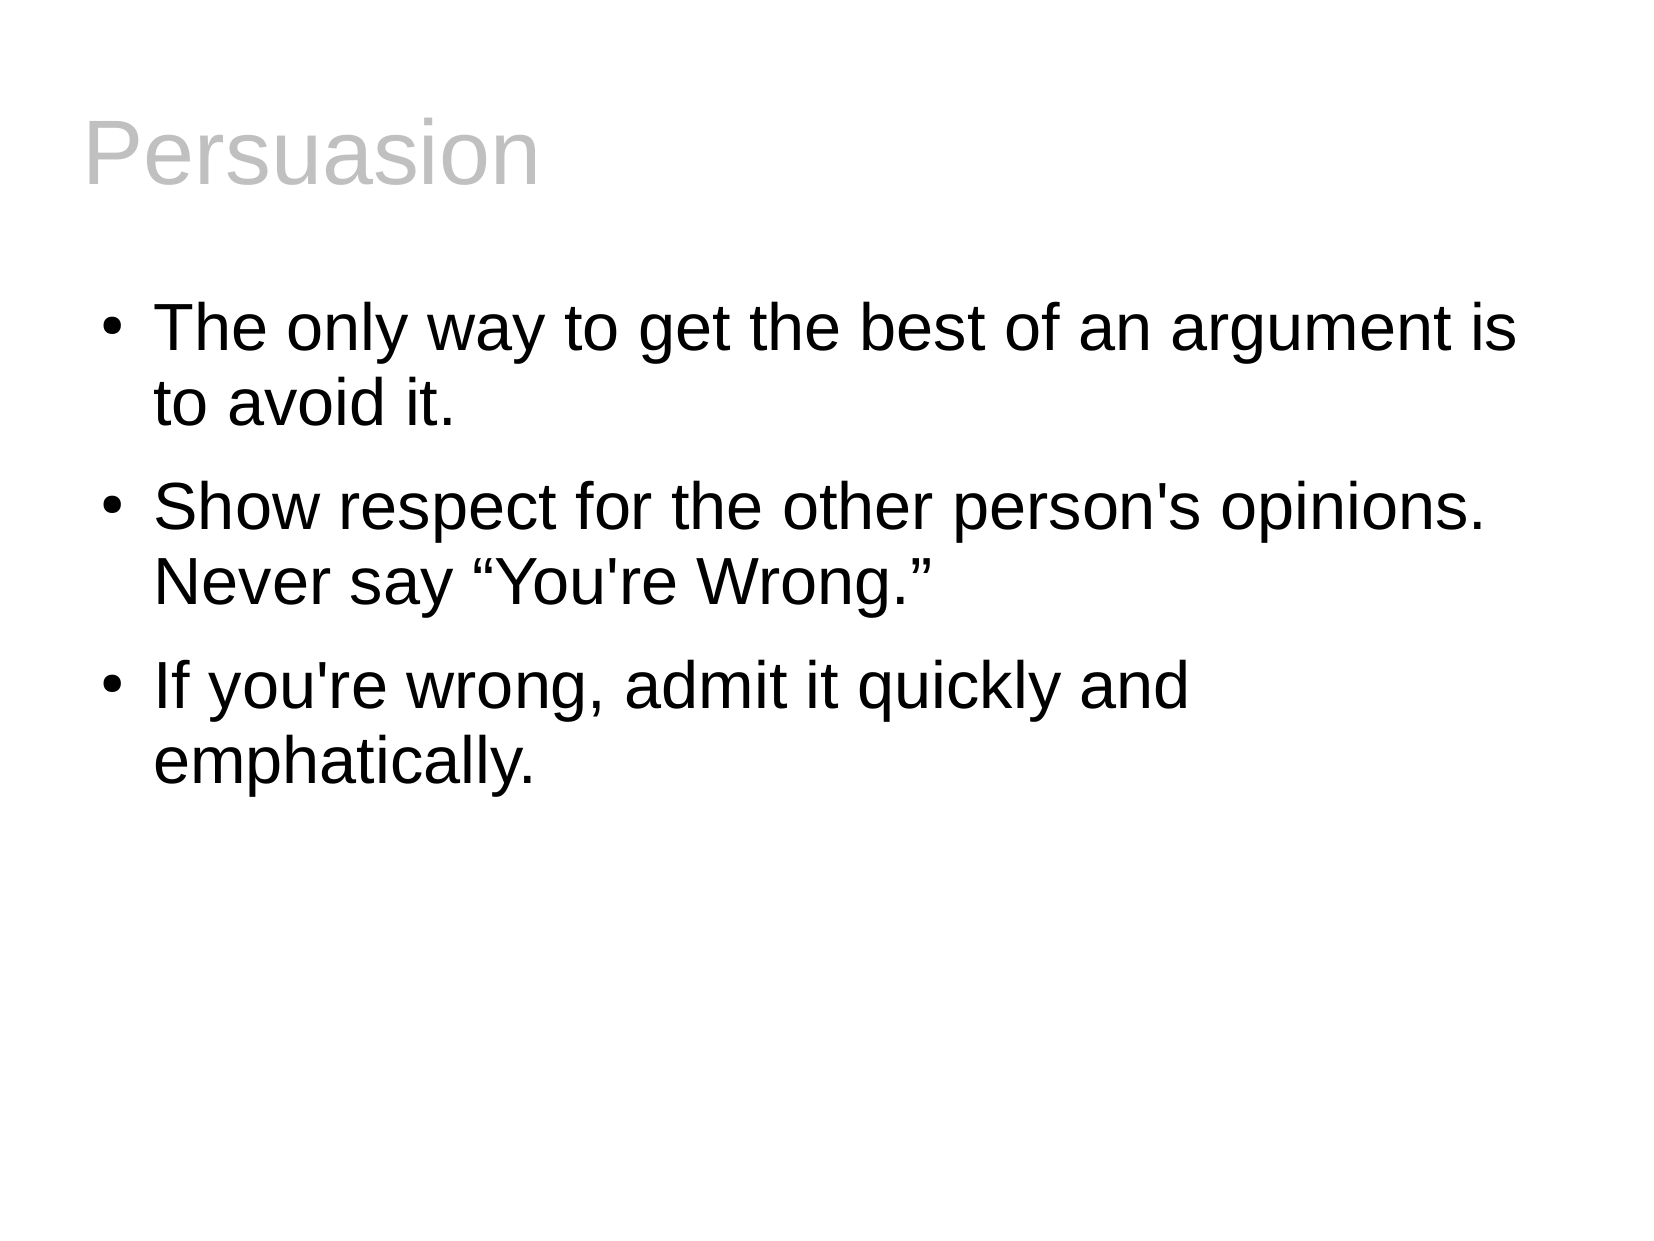

# Persuasion
The only way to get the best of an argument is to avoid it.
Show respect for the other person's opinions. Never say “You're Wrong.”
If you're wrong, admit it quickly and emphatically.